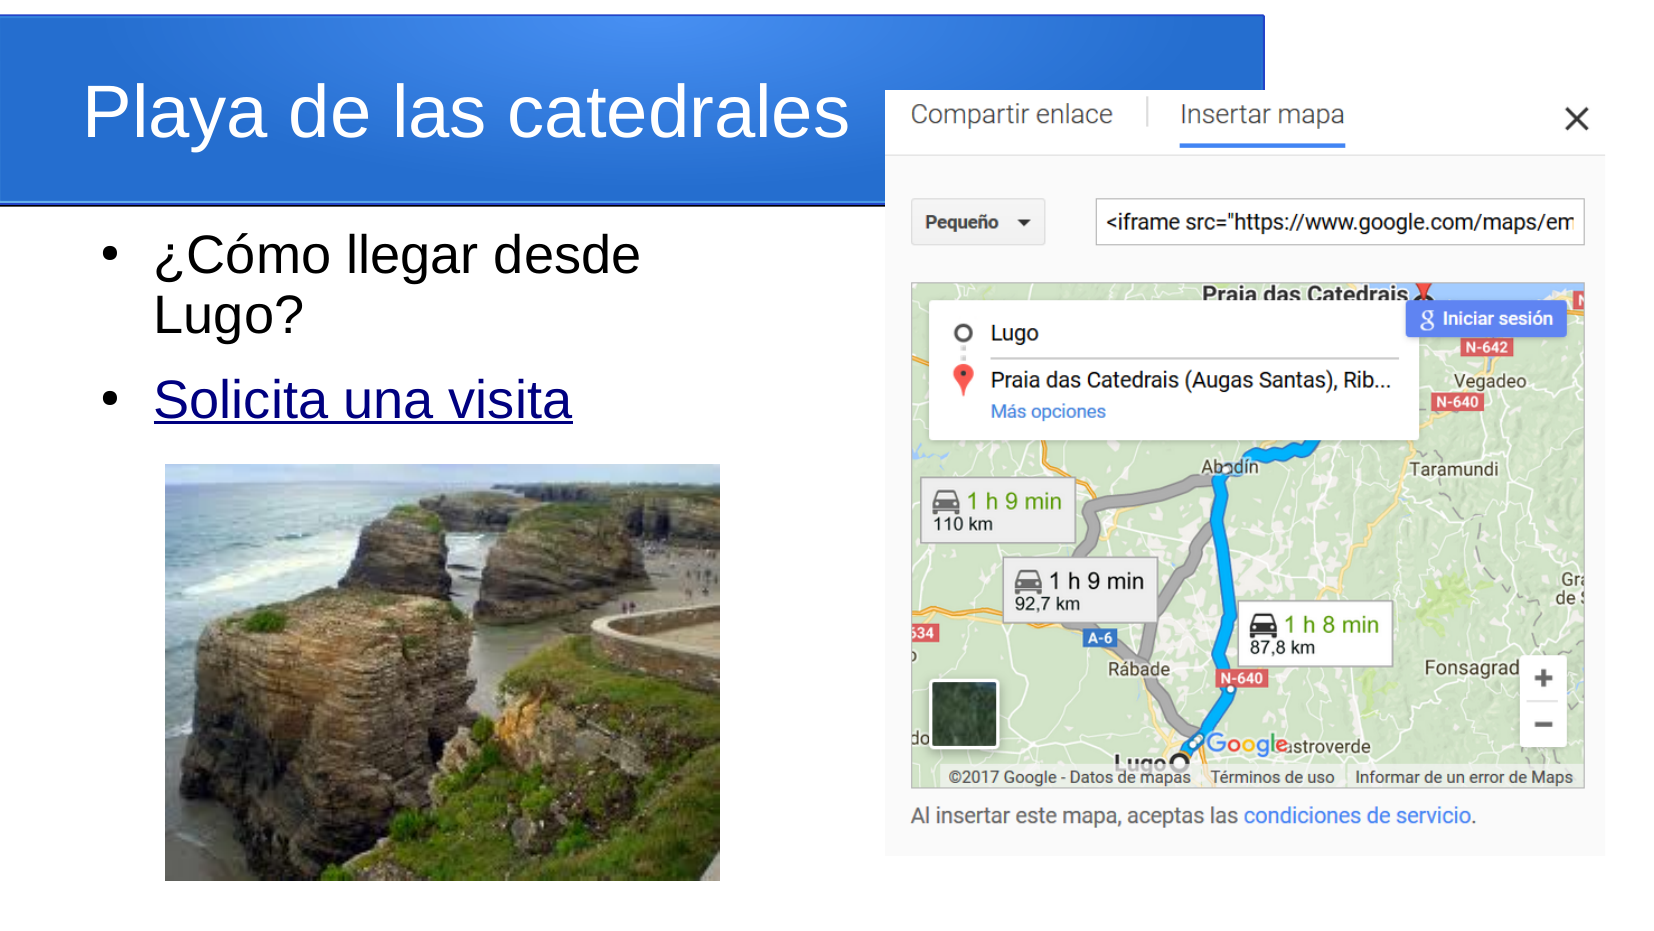

# Playa de las catedrales
¿Cómo llegar desde Lugo?
Solicita una visita